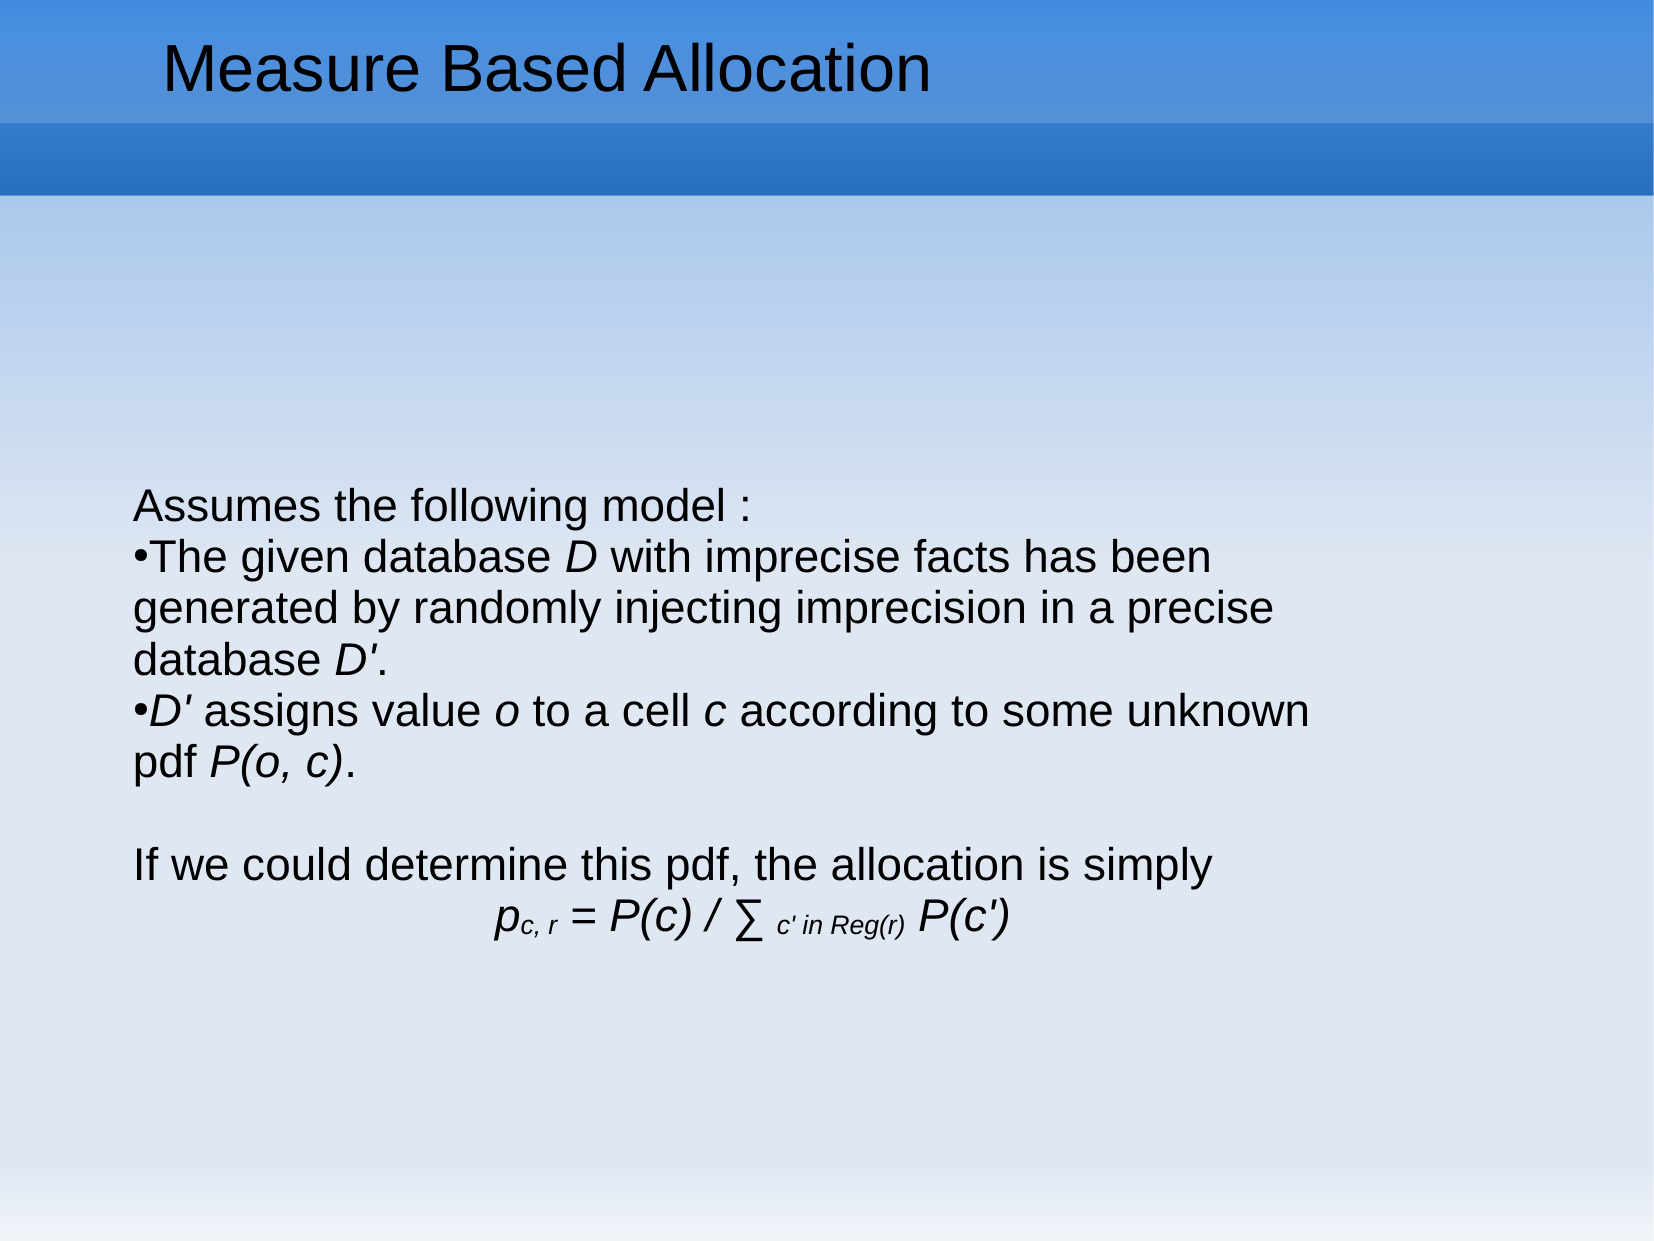

Measure Based Allocation
Assumes the following model :
The given database D with imprecise facts has been generated by randomly injecting imprecision in a precise database D'.
D' assigns value o to a cell c according to some unknown pdf P(o, c).
If we could determine this pdf, the allocation is simply
pc, r = P(c) / ∑ c' in Reg(r) P(c')